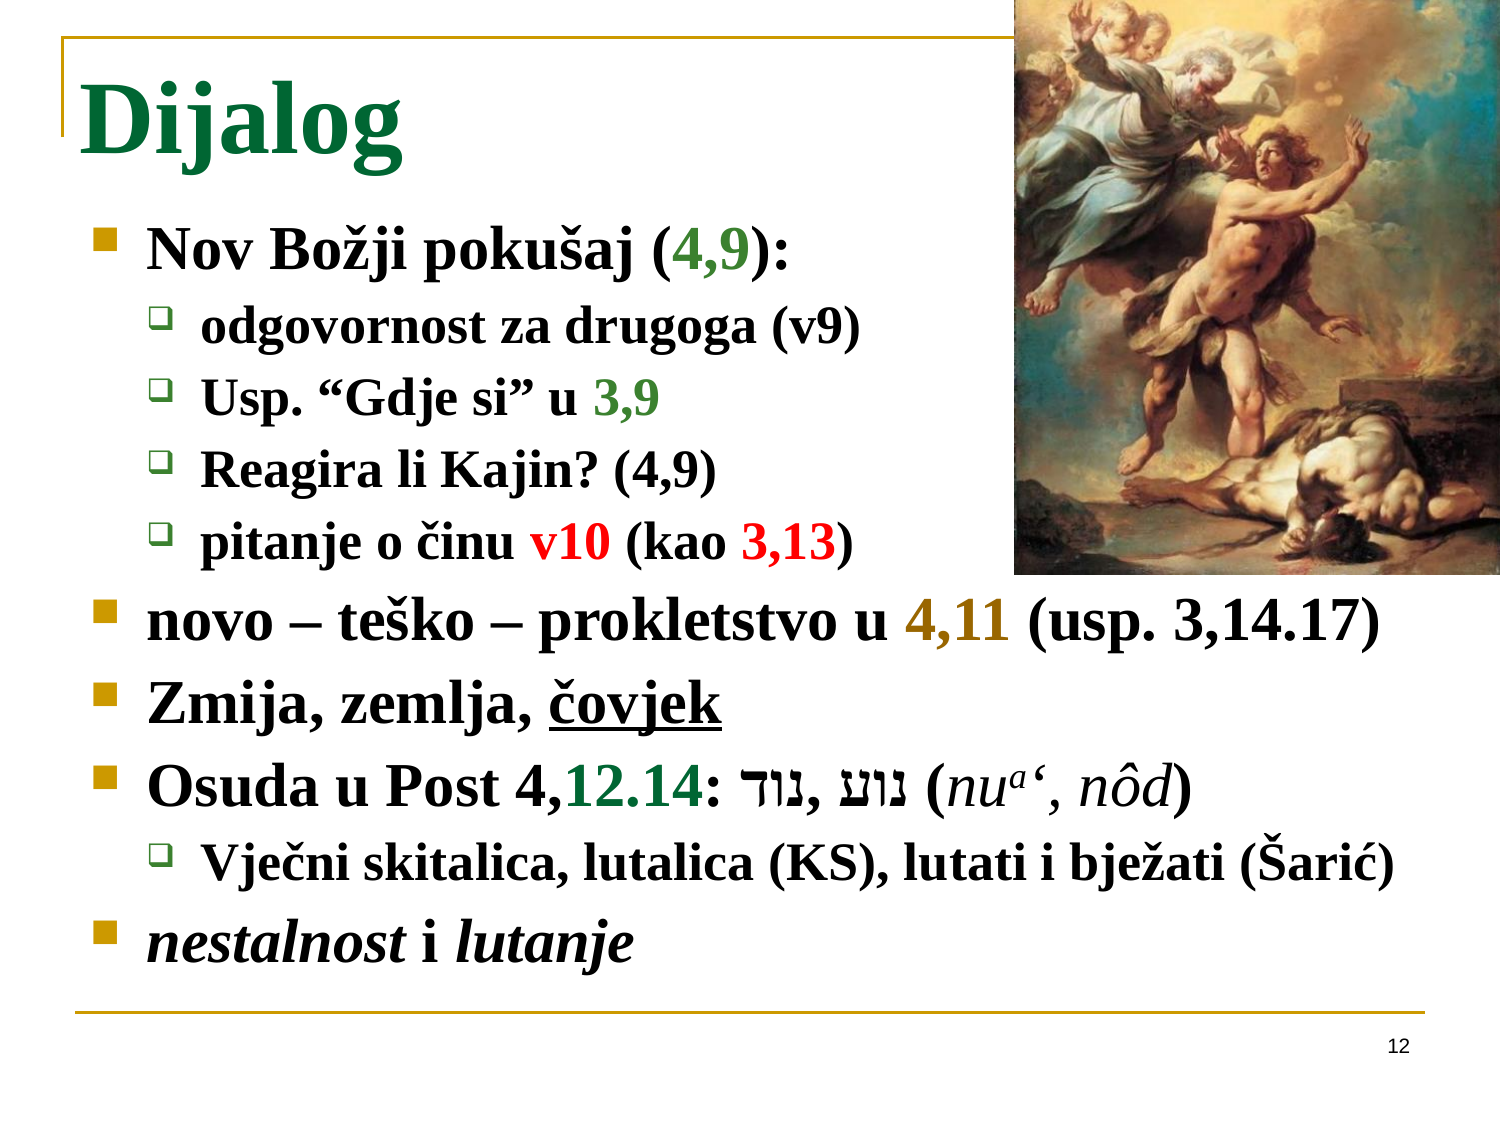

# Dijalog
Nov Božji pokušaj (4,9):
odgovornost za drugoga (v9)
Usp. “Gdje si” u 3,9
Reagira li Kajin? (4,9)
pitanje o činu v10 (kao 3,13)
novo – teško – prokletstvo u 4,11 (usp. 3,14.17)
Zmija, zemlja, čovjek
Osuda u Post 4,12.14: נוע ,נוד (nua‘, nôd)
Vječni skitalica, lutalica (KS), lutati i bježati (Šarić)
nestalnost i lutanje